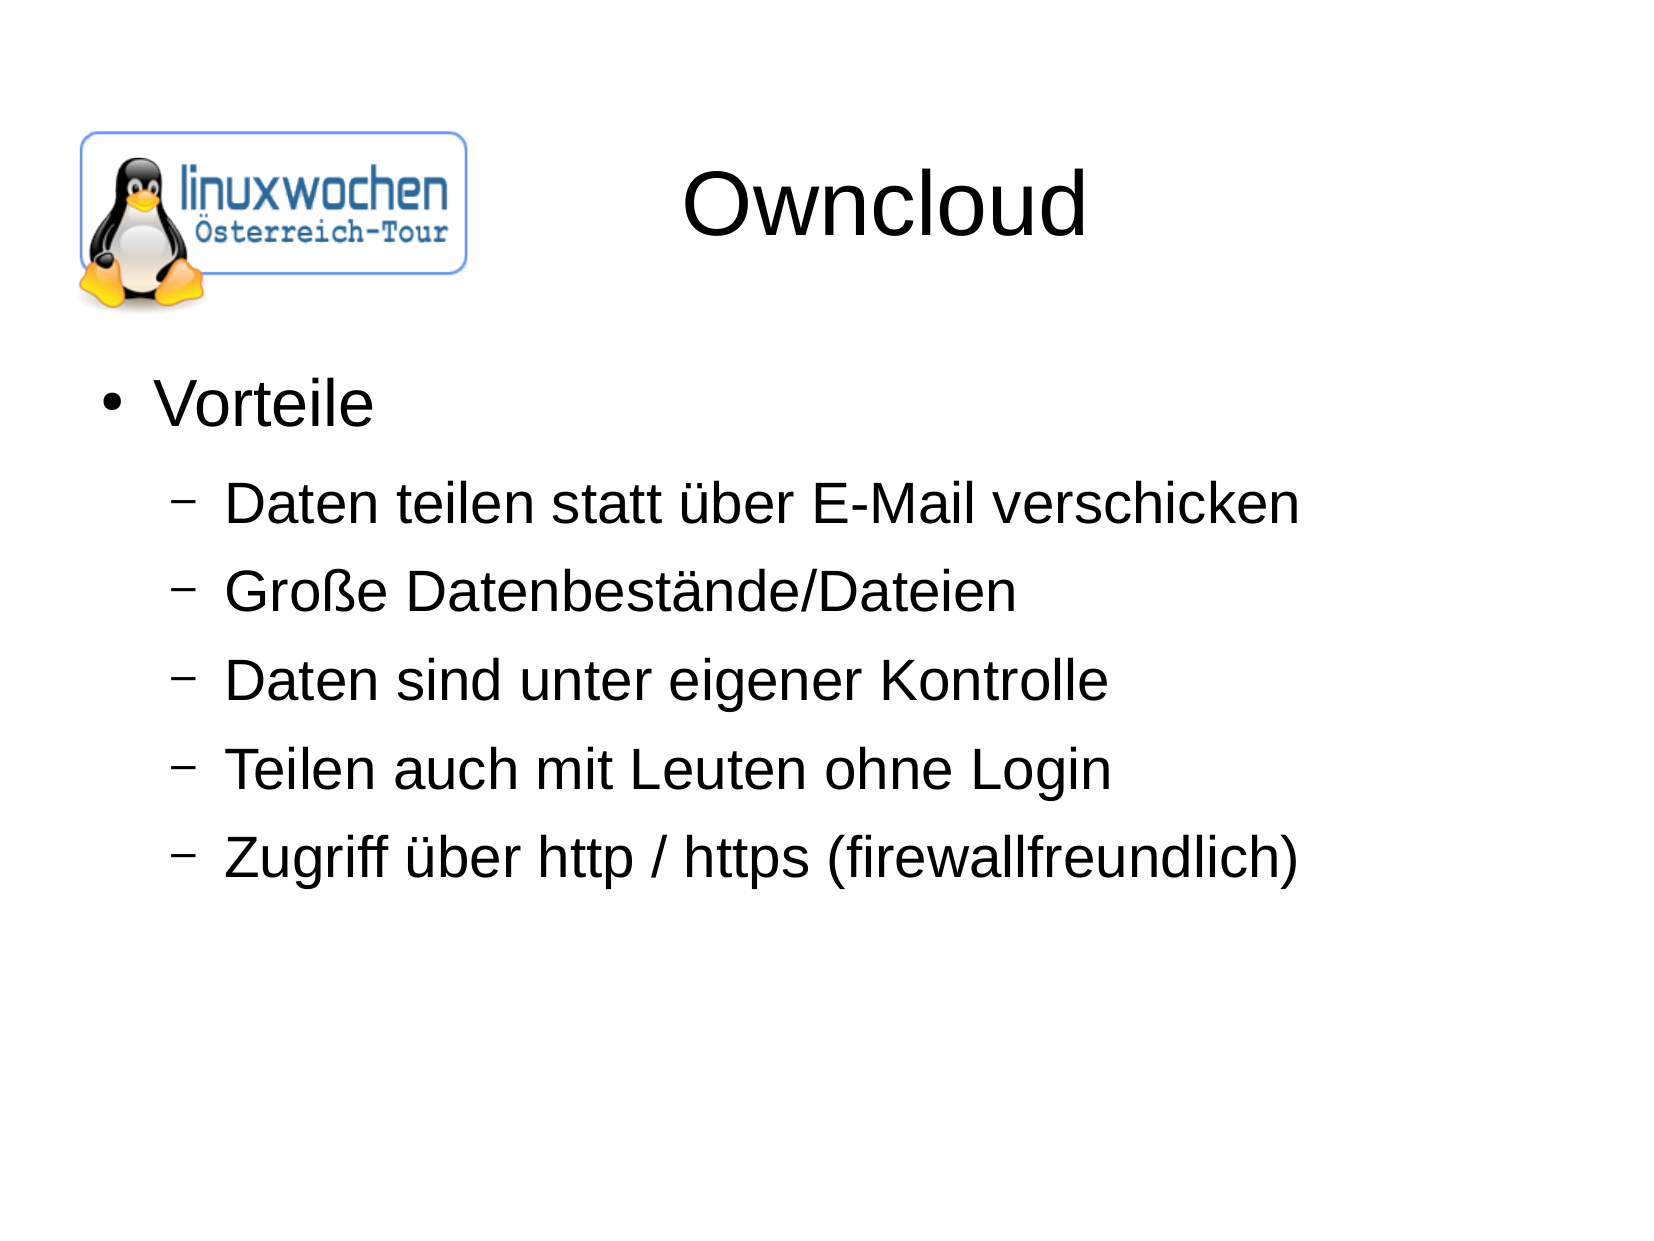

# Owncloud
Vorteile
Daten teilen statt über E-Mail verschicken
Große Datenbestände/Dateien
Daten sind unter eigener Kontrolle
Teilen auch mit Leuten ohne Login
Zugriff über http / https (firewallfreundlich)